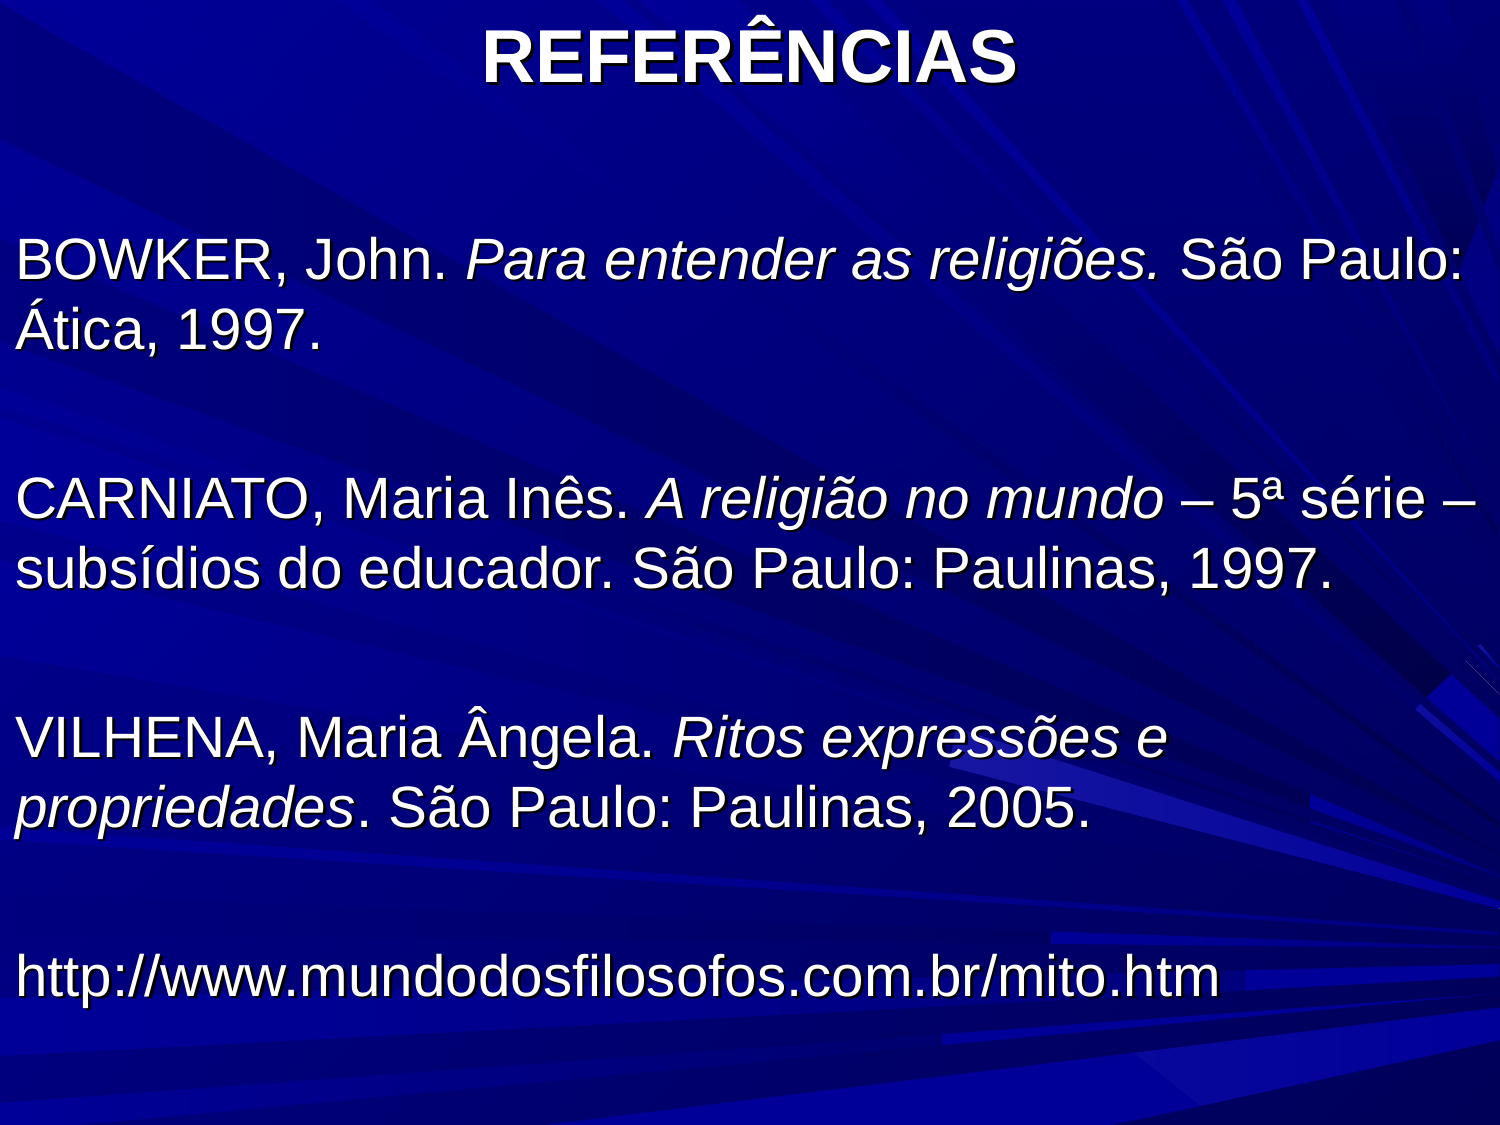

REFERÊNCIAS
BOWKER, John. Para entender as religiões. São Paulo: Ática, 1997.
CARNIATO, Maria Inês. A religião no mundo – 5ª série – subsídios do educador. São Paulo: Paulinas, 1997.
VILHENA, Maria Ângela. Ritos expressões e propriedades. São Paulo: Paulinas, 2005.
http://www.mundodosfilosofos.com.br/mito.htm